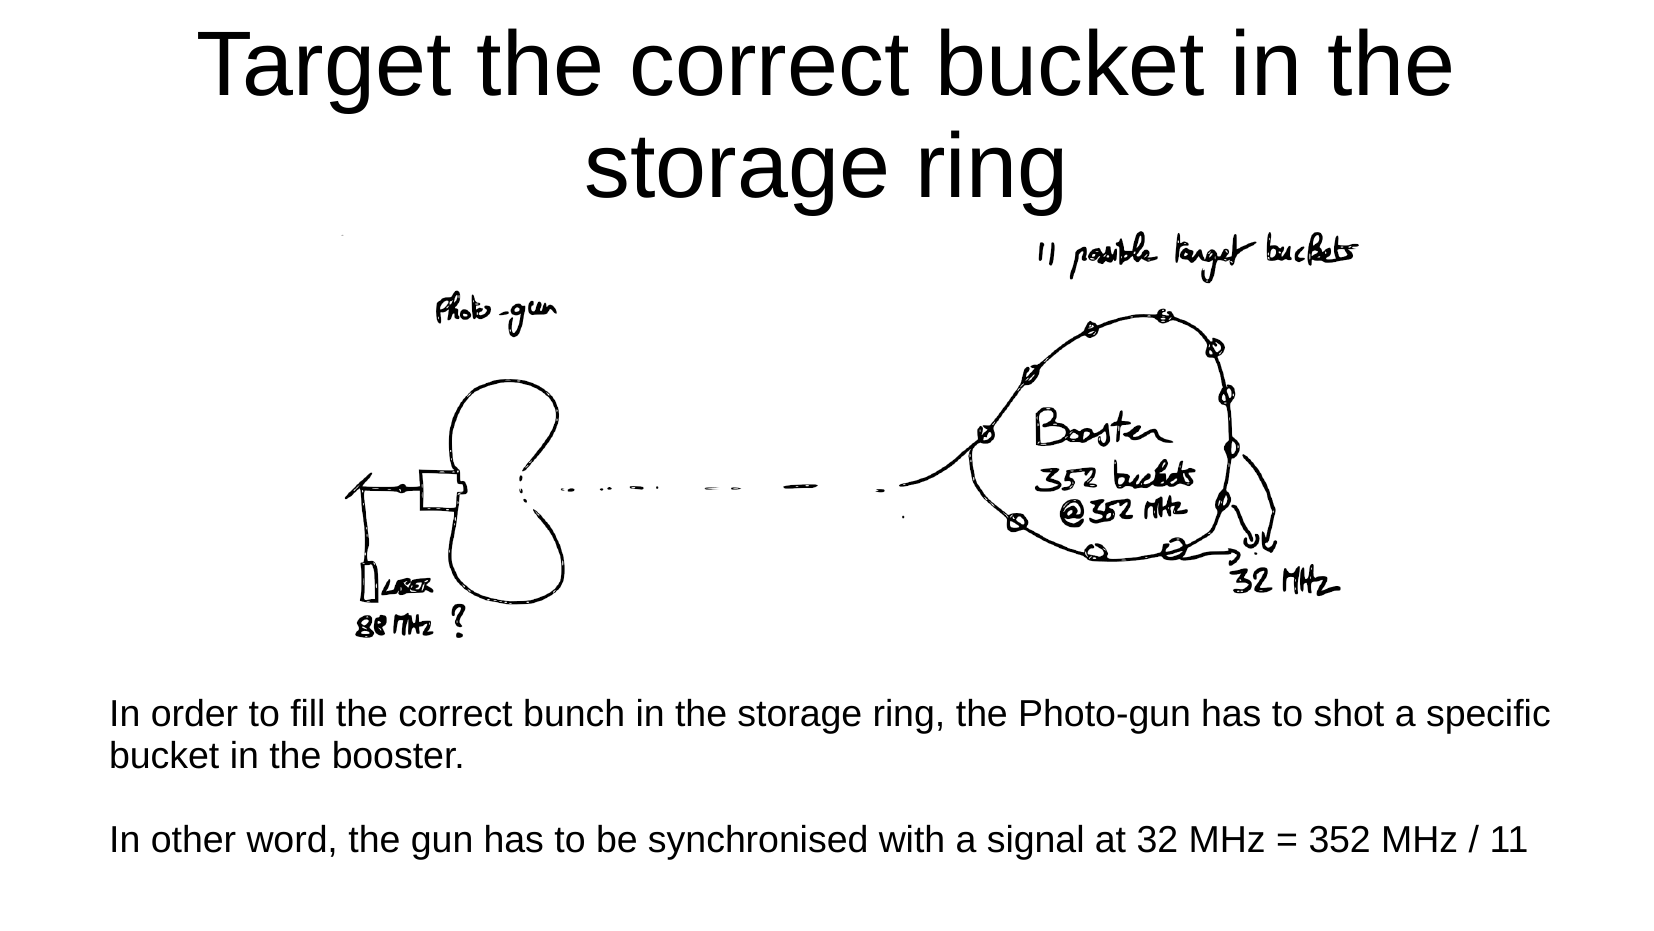

# Target the correct bucket in the storage ring
In order to fill the correct bunch in the storage ring, the Photo-gun has to shot a specific bucket in the booster.
In other word, the gun has to be synchronised with a signal at 32 MHz = 352 MHz / 11